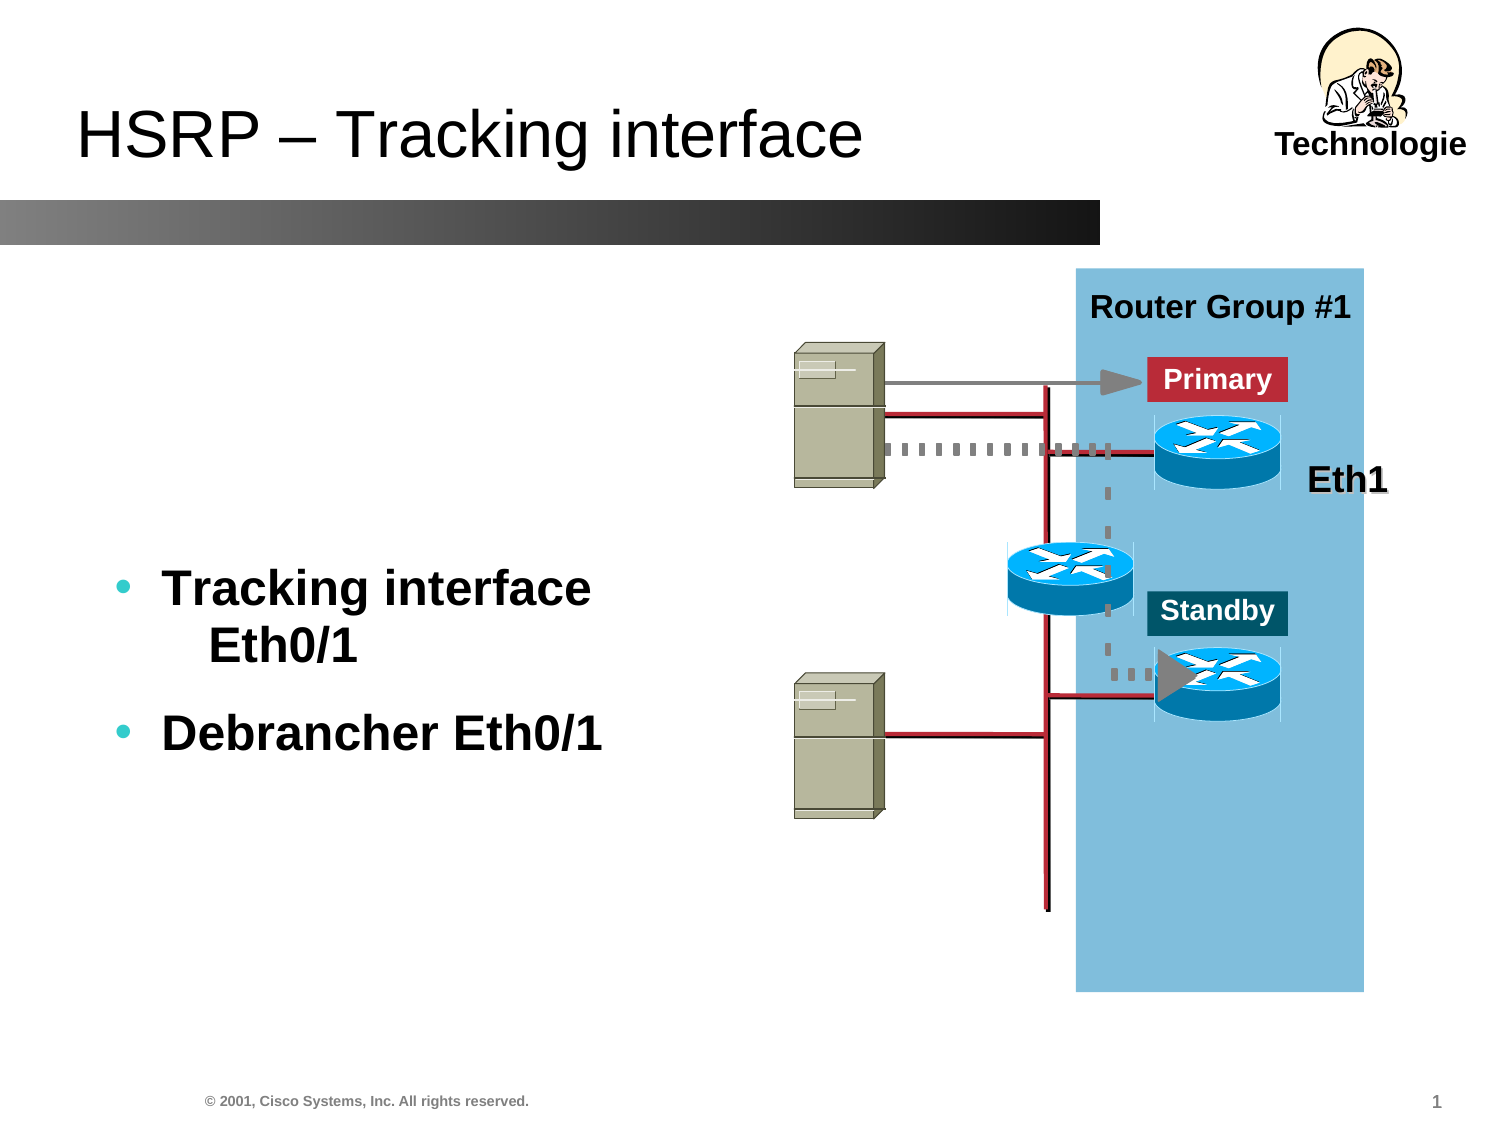

# HSRP – Tracking interface
Technologie
Tracking interface Eth0/1
Debrancher Eth0/1
Router Group #1
Primary
Eth1
Standby